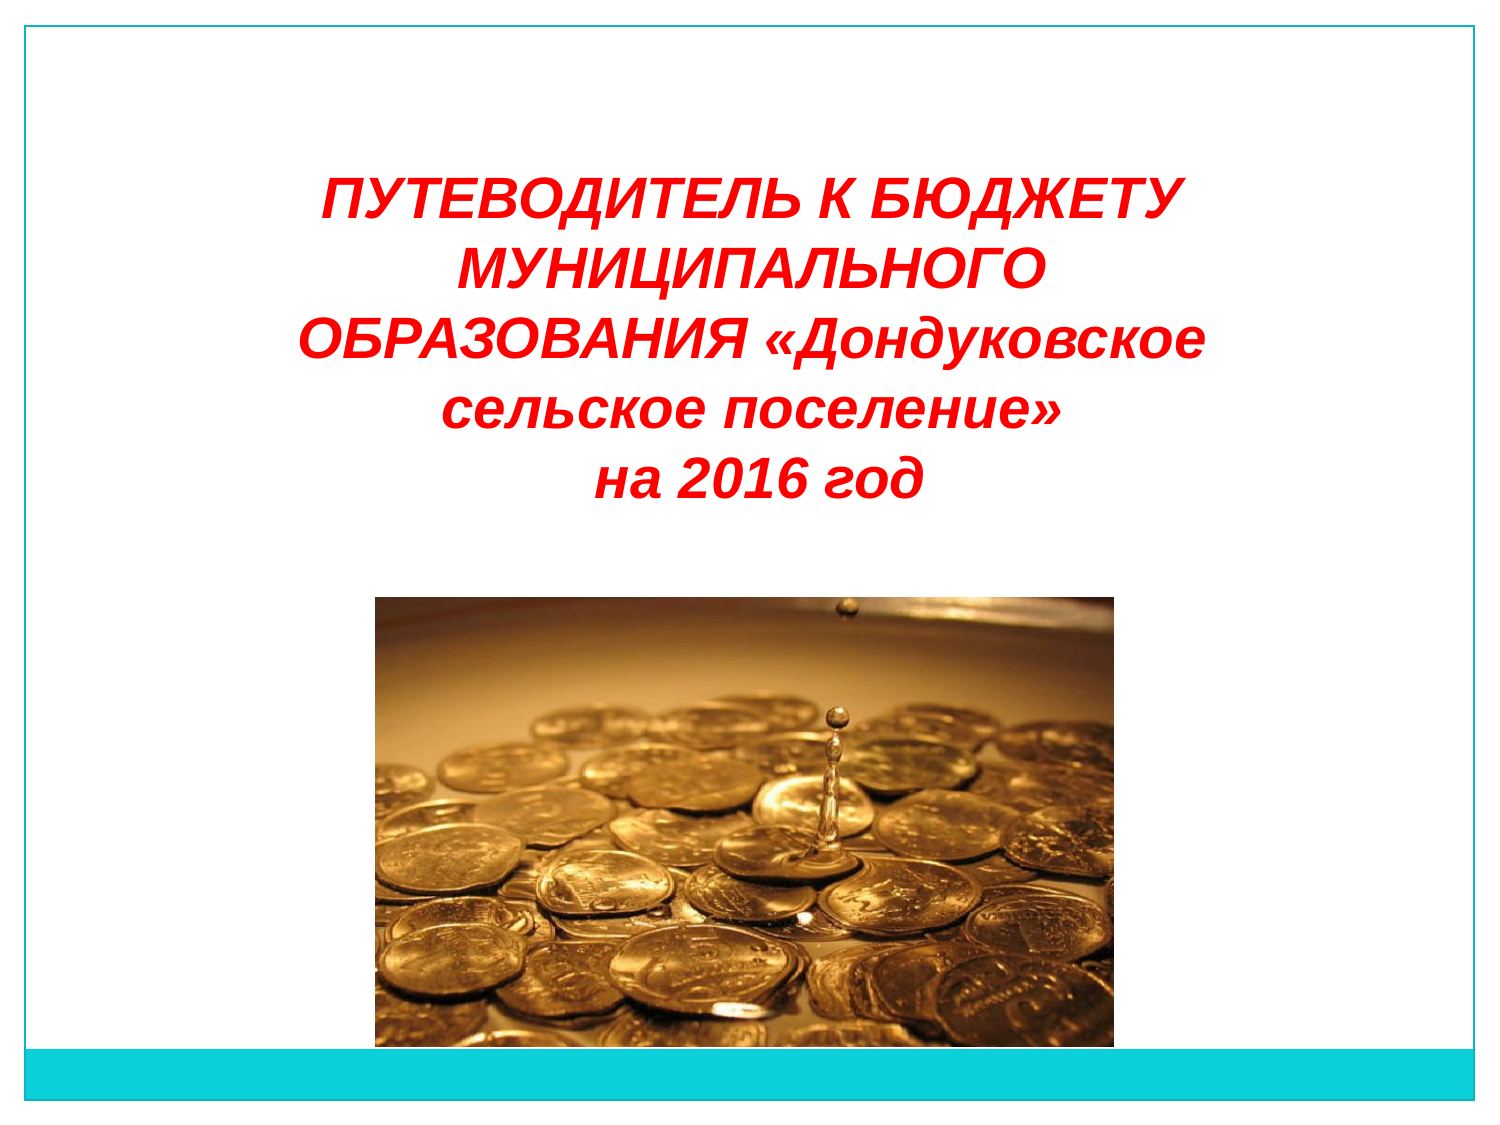

ПУТЕВОДИТЕЛЬ К БЮДЖЕТУ
МУНИЦИПАЛЬНОГО ОБРАЗОВАНИЯ «Дондуковское сельское поселение»
 на 2016 год